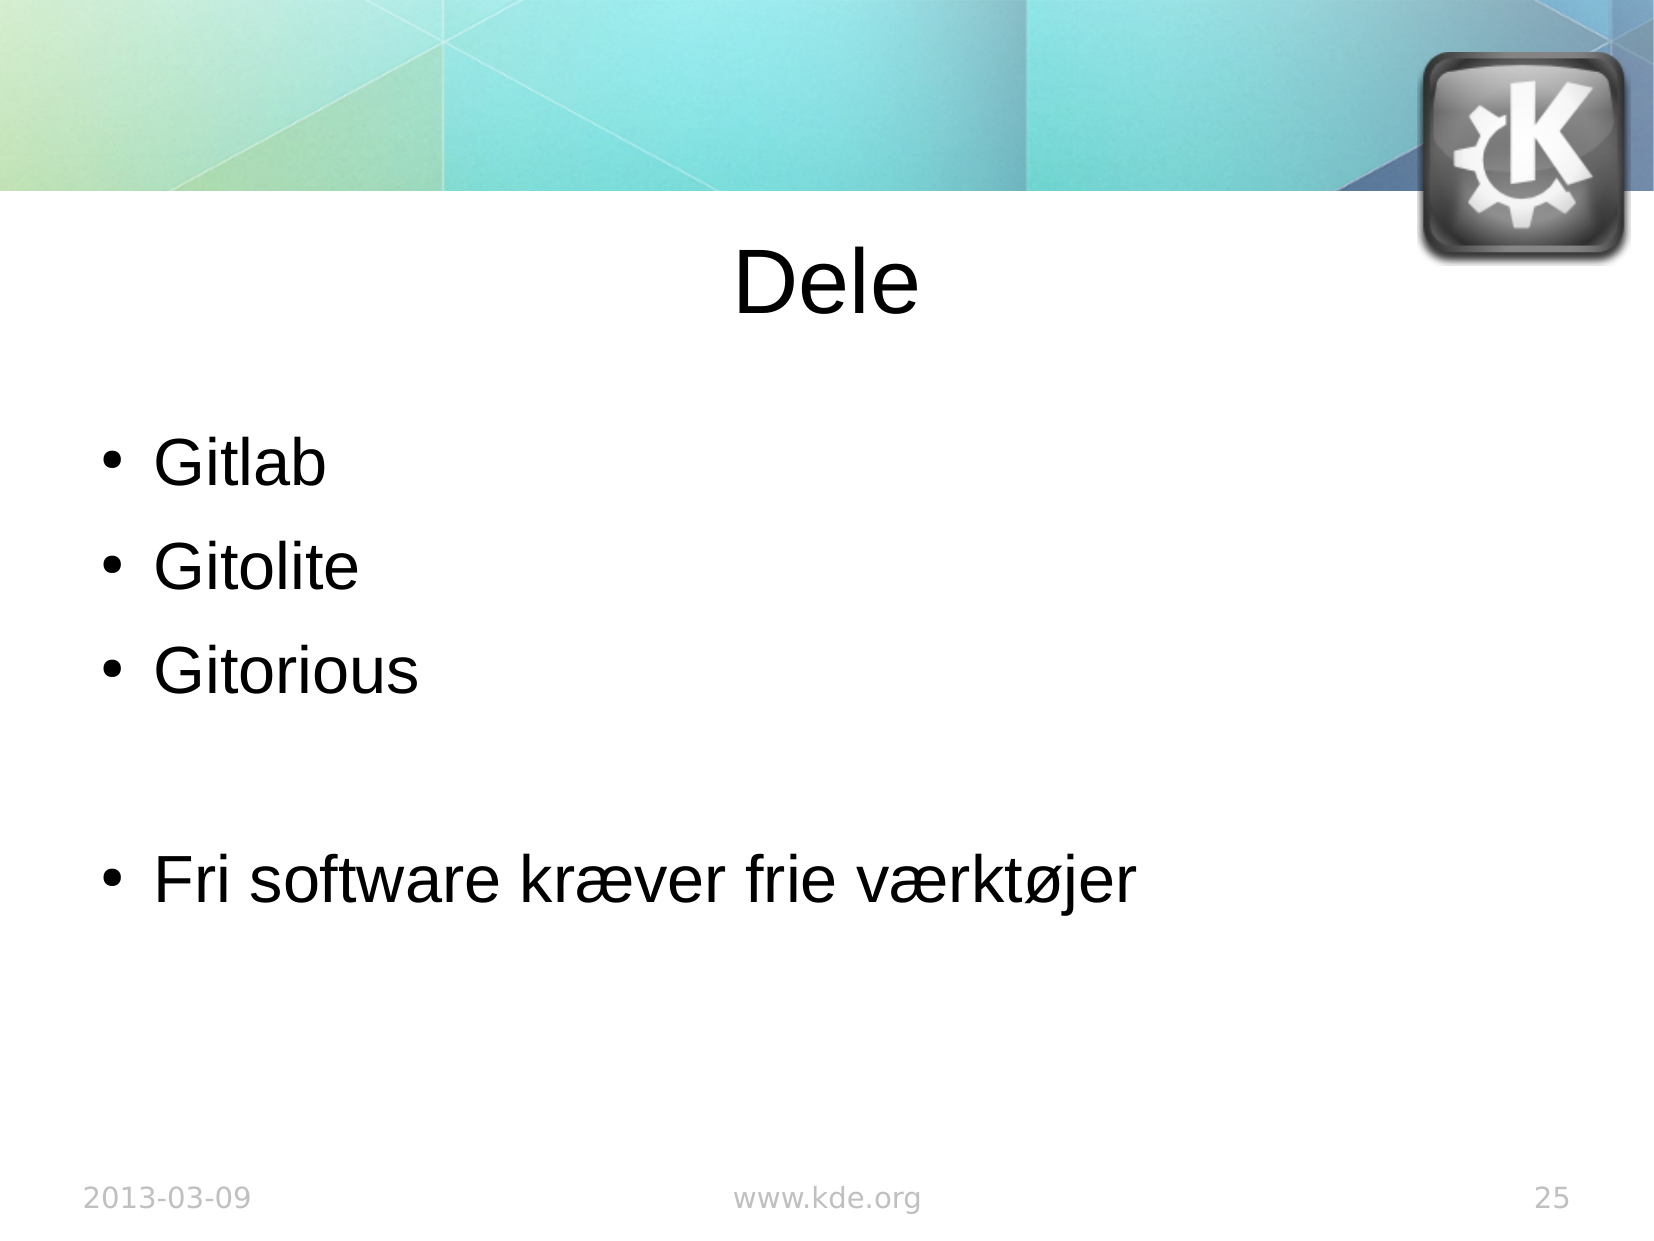

# Dele
Gitlab
Gitolite
Gitorious
Fri software kræver frie værktøjer
2013-03-09
www.kde.org
25